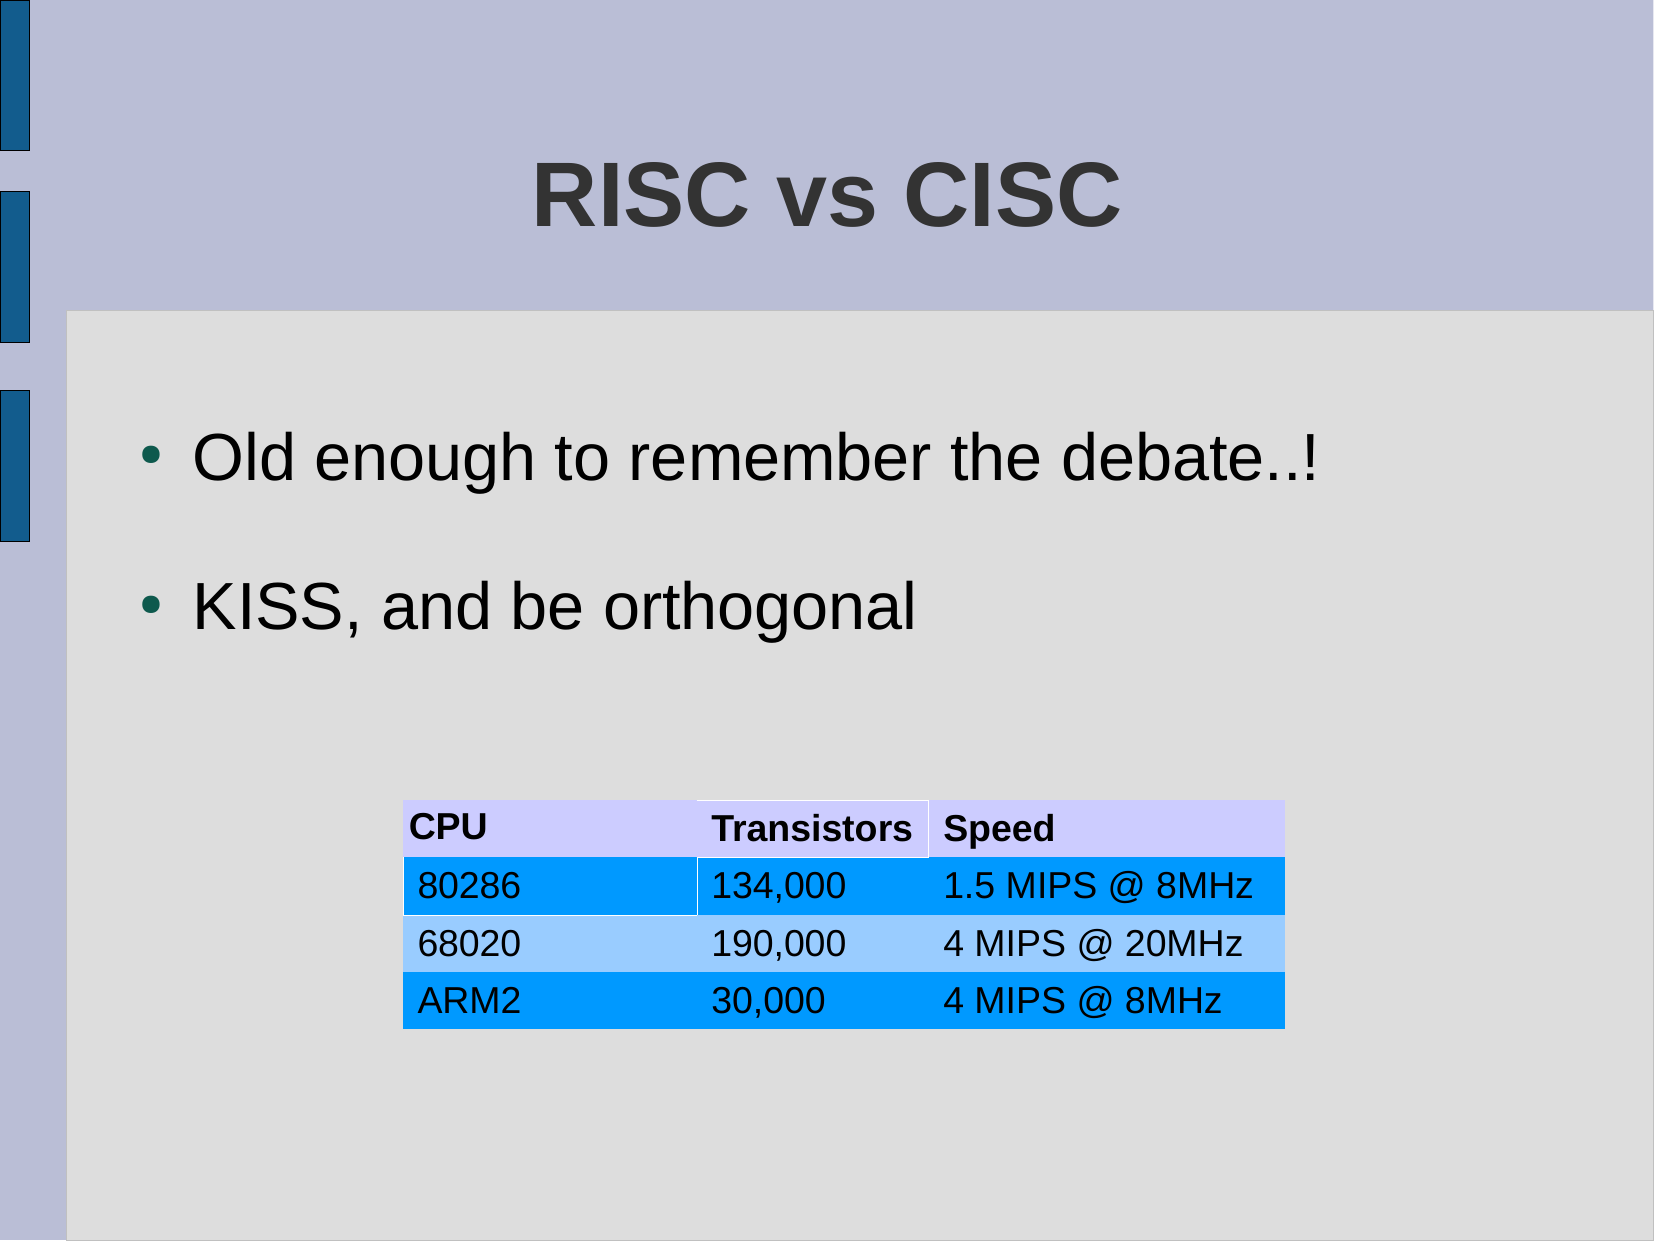

# RISC vs CISC
Old enough to remember the debate..!
KISS, and be orthogonal
| CPU | Transistors | Speed |
| --- | --- | --- |
| 80286 | 134,000 | 1.5 MIPS @ 8MHz |
| 68020 | 190,000 | 4 MIPS @ 20MHz |
| ARM2 | 30,000 | 4 MIPS @ 8MHz |